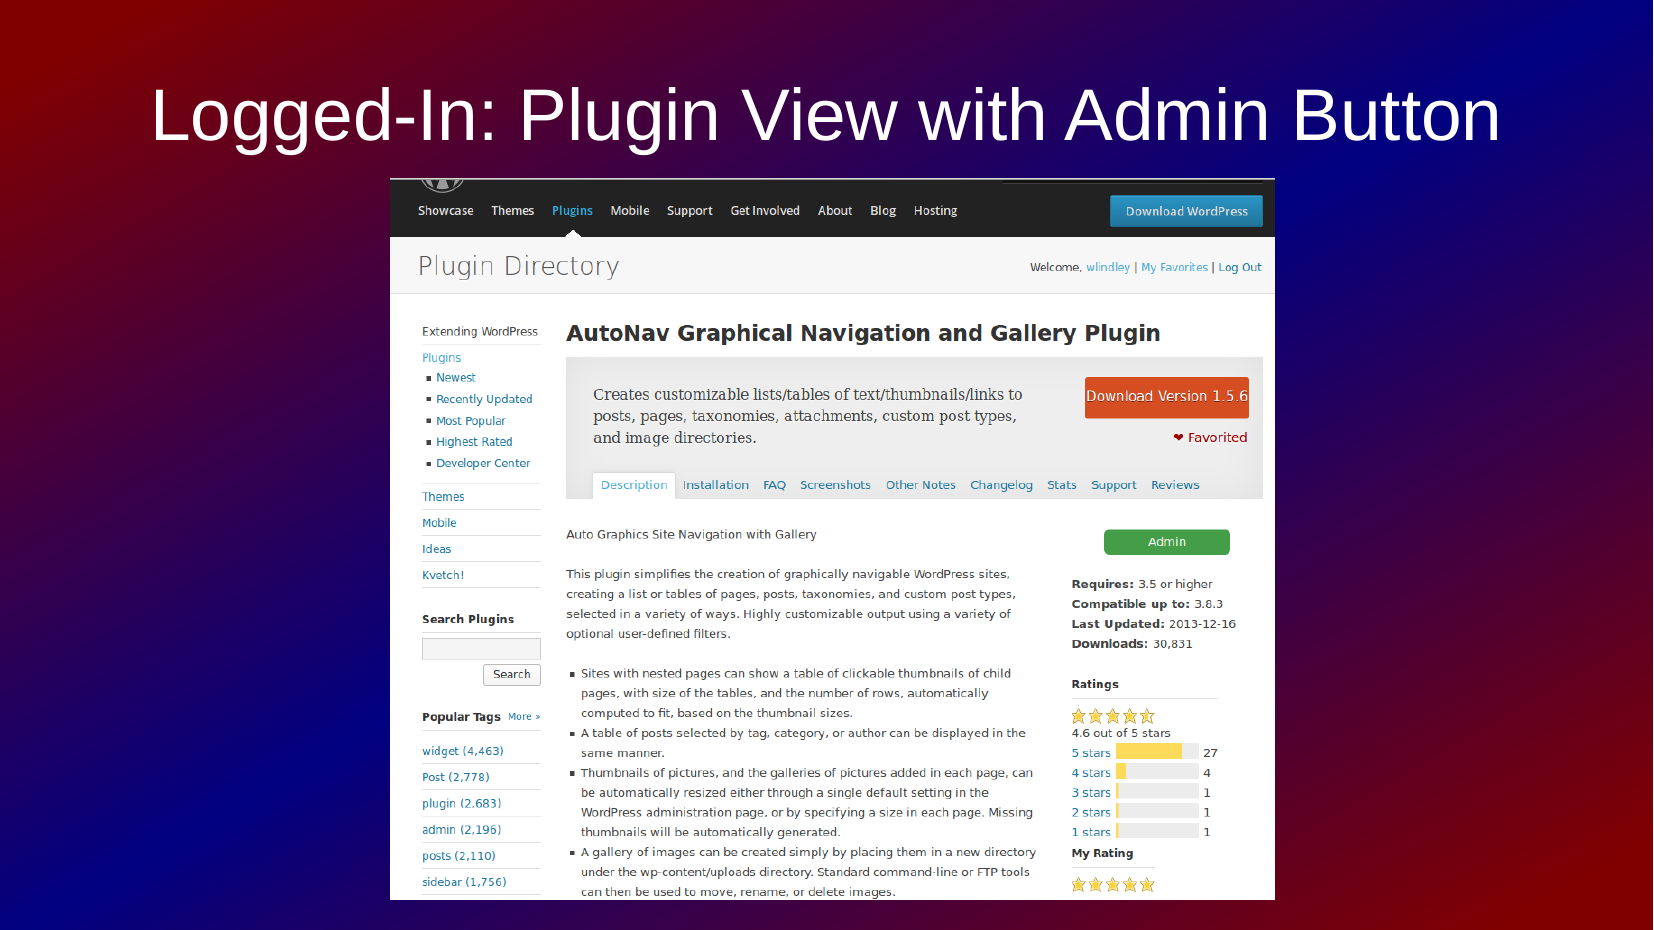

# Logged-In: Plugin View with Admin Button